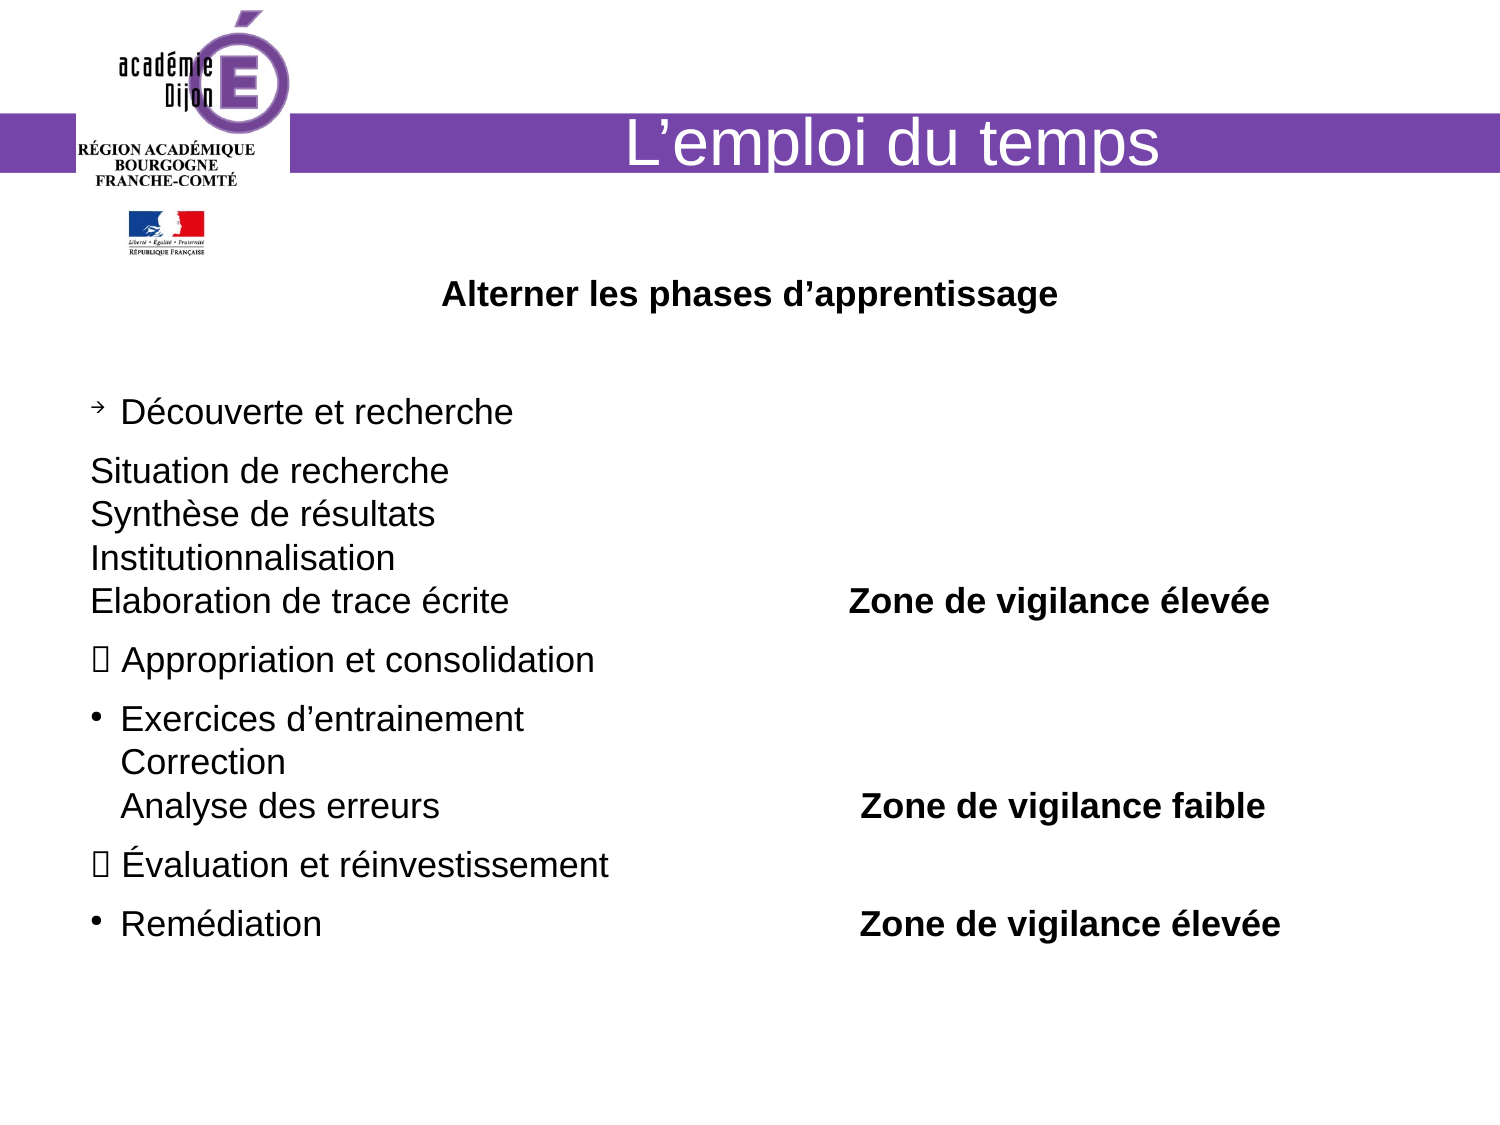

# L’emploi du temps
Alterner les phases d’apprentissage
Découverte et recherche
Situation de recherche
Synthèse de résultats
Institutionnalisation
Elaboration de trace écrite	 Zone de vigilance élevée
 Appropriation et consolidation
Exercices d’entrainement
Correction
Analyse des erreurs Zone de vigilance faible
 Évaluation et réinvestissement
Remédiation	 Zone de vigilance élevée